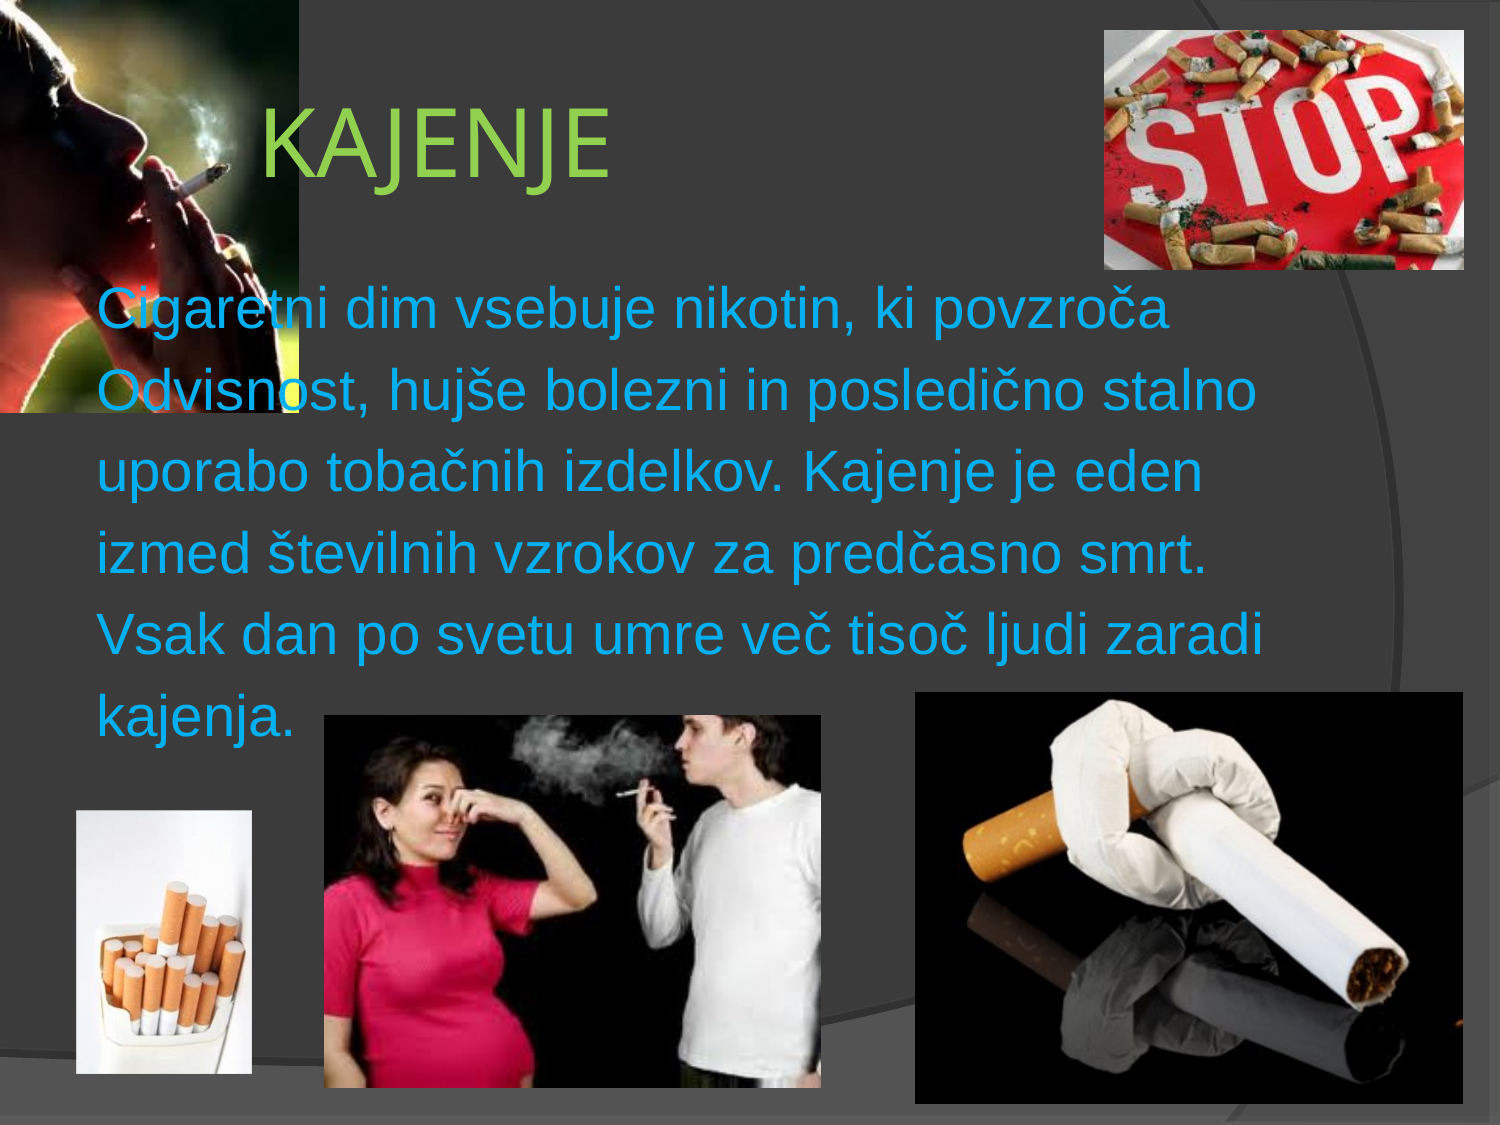

# KAJENJE
Cigaretni dim vsebuje nikotin, ki povzroča
Odvisnost, hujše bolezni in posledično stalno
uporabo tobačnih izdelkov. Kajenje je eden
izmed številnih vzrokov za predčasno smrt.
Vsak dan po svetu umre več tisoč ljudi zaradi
kajenja.